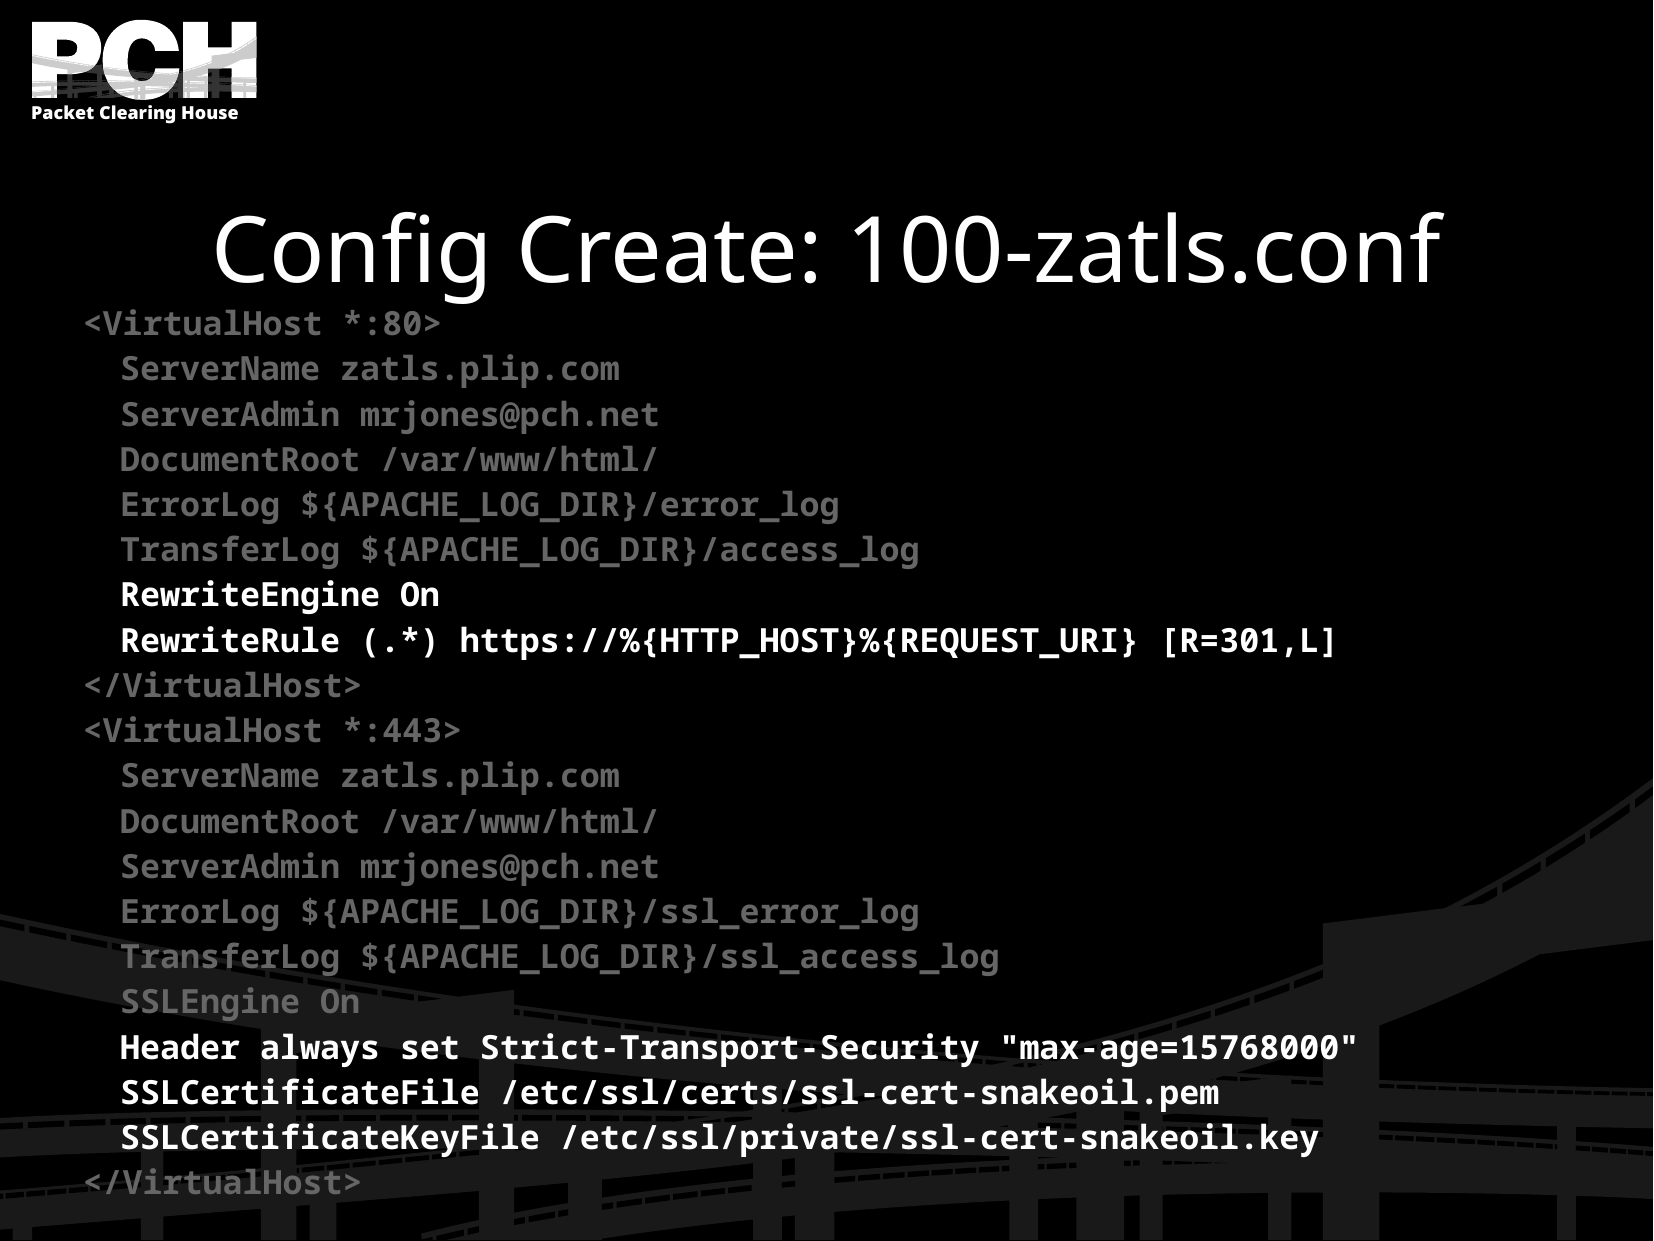

# Config Create: 100-zatls.conf
<VirtualHost *:80>
	ServerName zatls.plip.com
	ServerAdmin mrjones@pch.net
	DocumentRoot /var/www/html/
	ErrorLog ${APACHE_LOG_DIR}/error_log
	TransferLog ${APACHE_LOG_DIR}/access_log
	RewriteEngine On
	RewriteRule (.*) https://%{HTTP_HOST}%{REQUEST_URI} [R=301,L]
</VirtualHost>
<VirtualHost *:443>
	ServerName zatls.plip.com
	DocumentRoot /var/www/html/
	ServerAdmin mrjones@pch.net
	ErrorLog ${APACHE_LOG_DIR}/ssl_error_log
	TransferLog ${APACHE_LOG_DIR}/ssl_access_log
	SSLEngine On
	Header always set Strict-Transport-Security "max-age=15768000"
	SSLCertificateFile /etc/ssl/certs/ssl-cert-snakeoil.pem
	SSLCertificateKeyFile /etc/ssl/private/ssl-cert-snakeoil.key
</VirtualHost>